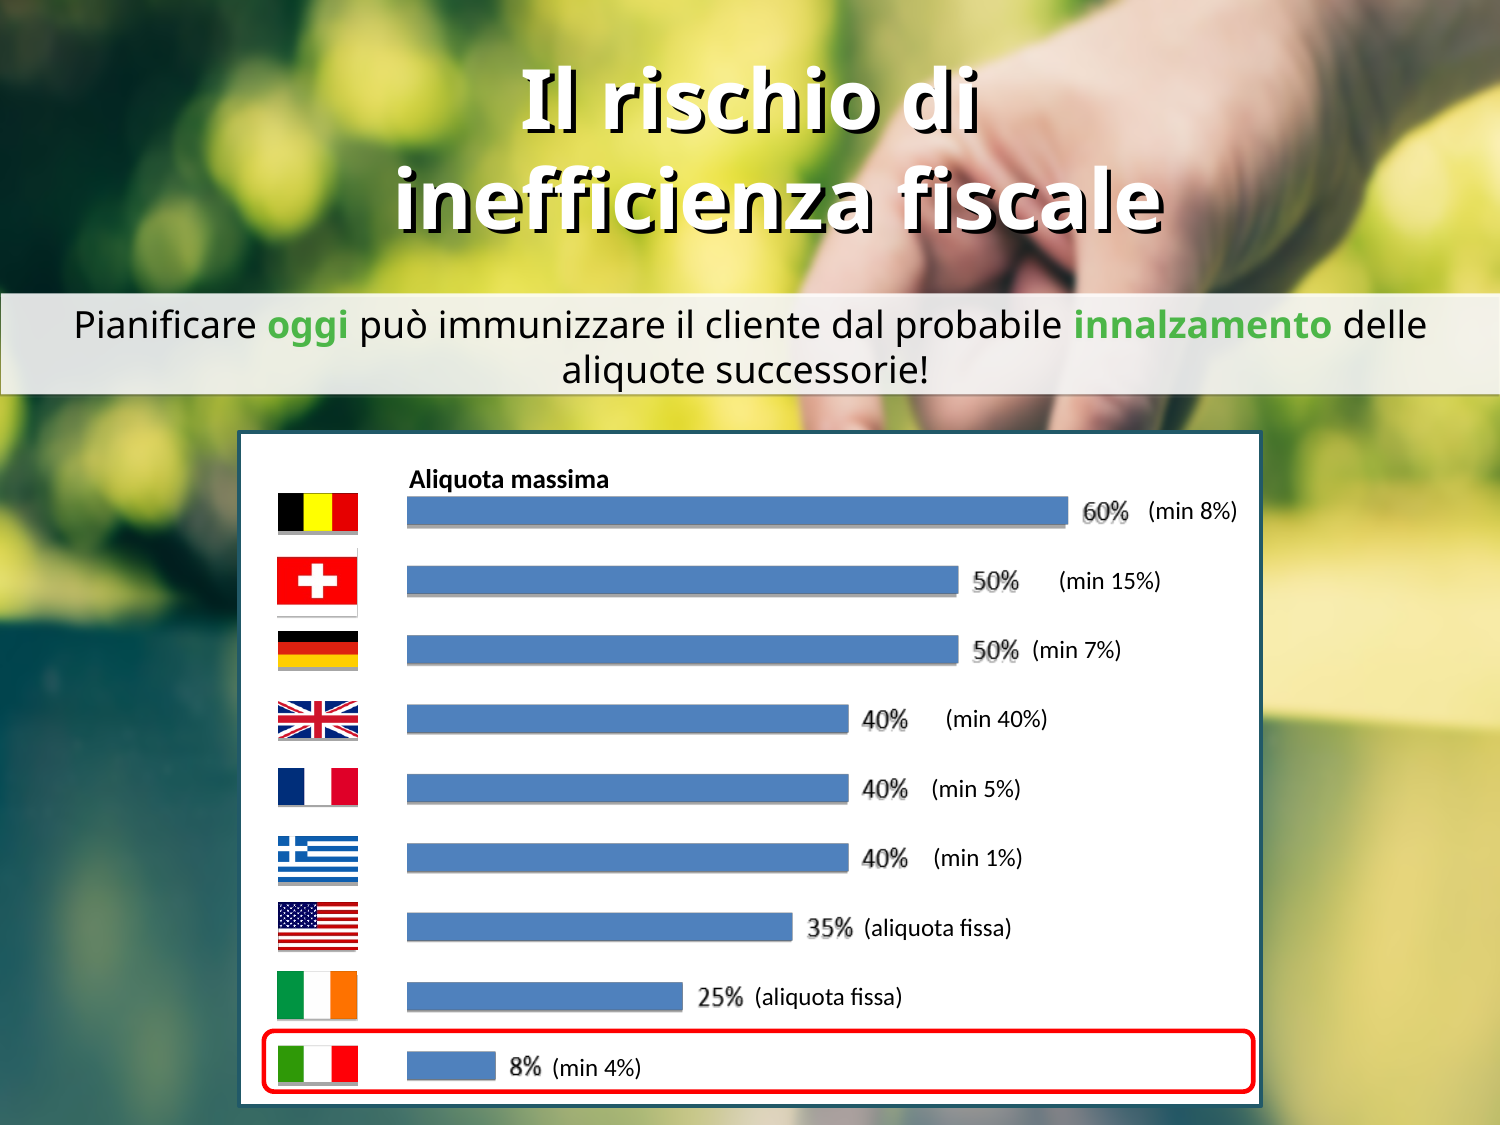

Il rischio di inefficienza fiscale
Pianificare oggi può immunizzare il cliente dal probabile innalzamento delle aliquote successorie!
Aliquota massima
Tutela Patrimoniale
(min 8%)
(min 15%)
(min 7%)
(min 40%)
(min 5%)
Banca
(min 1%)
(aliquota fissa)
(aliquota fissa)
(min 4%)